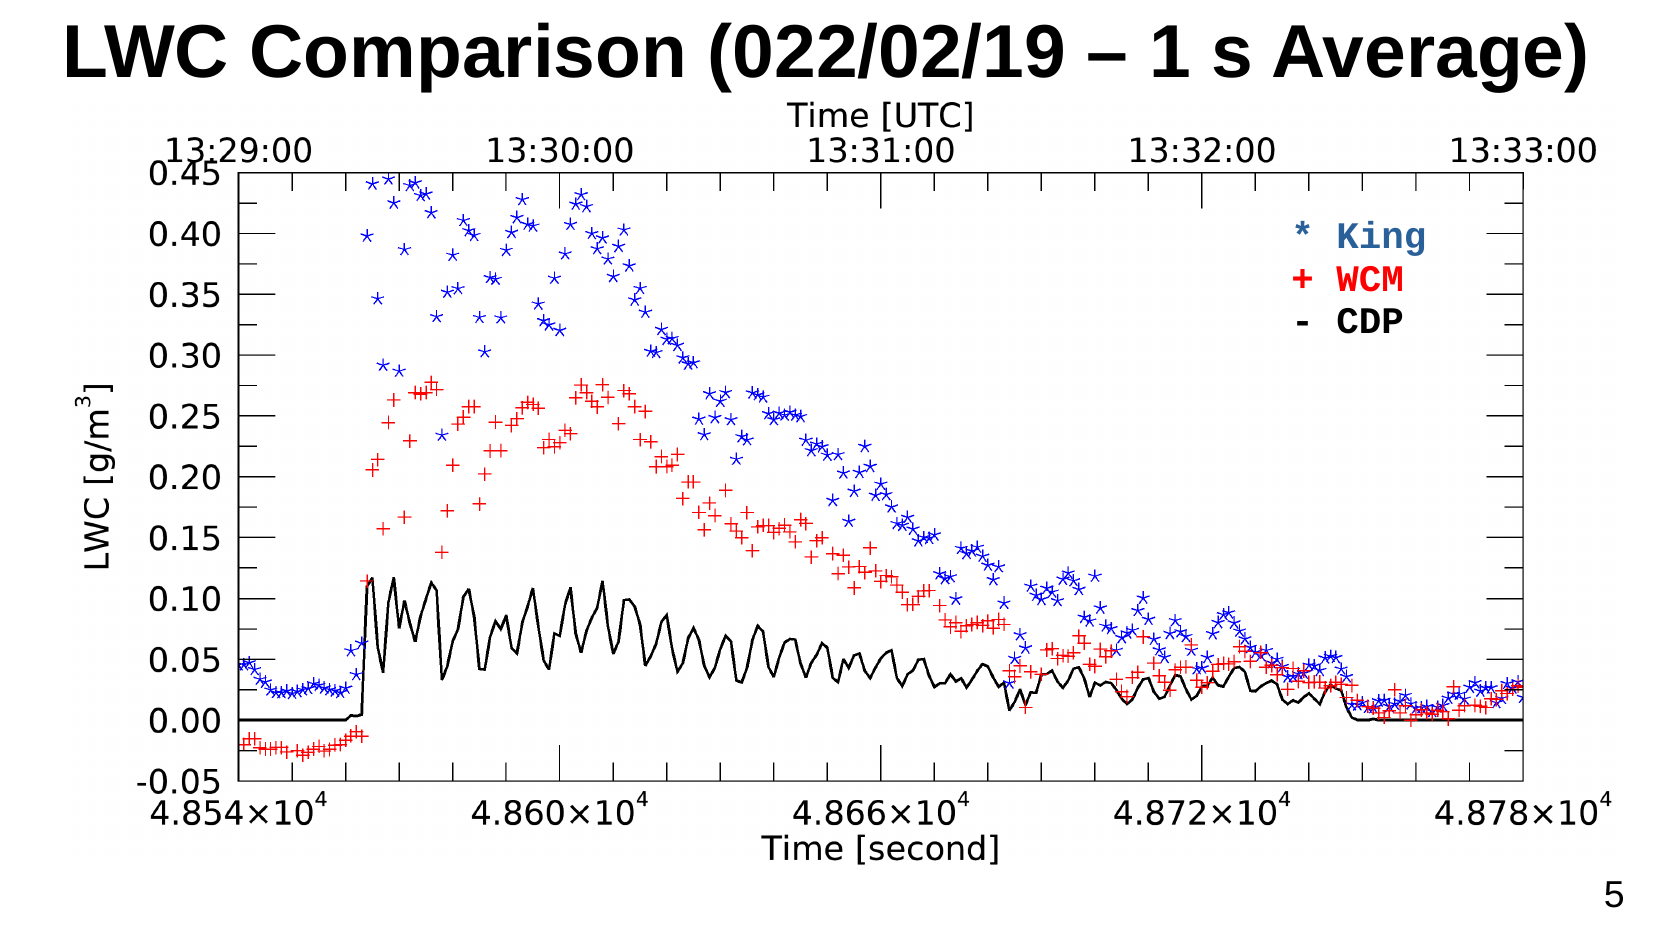

LWC Comparison (022/02/19 – 1 s Average)
* King
+ WCM
- CDP